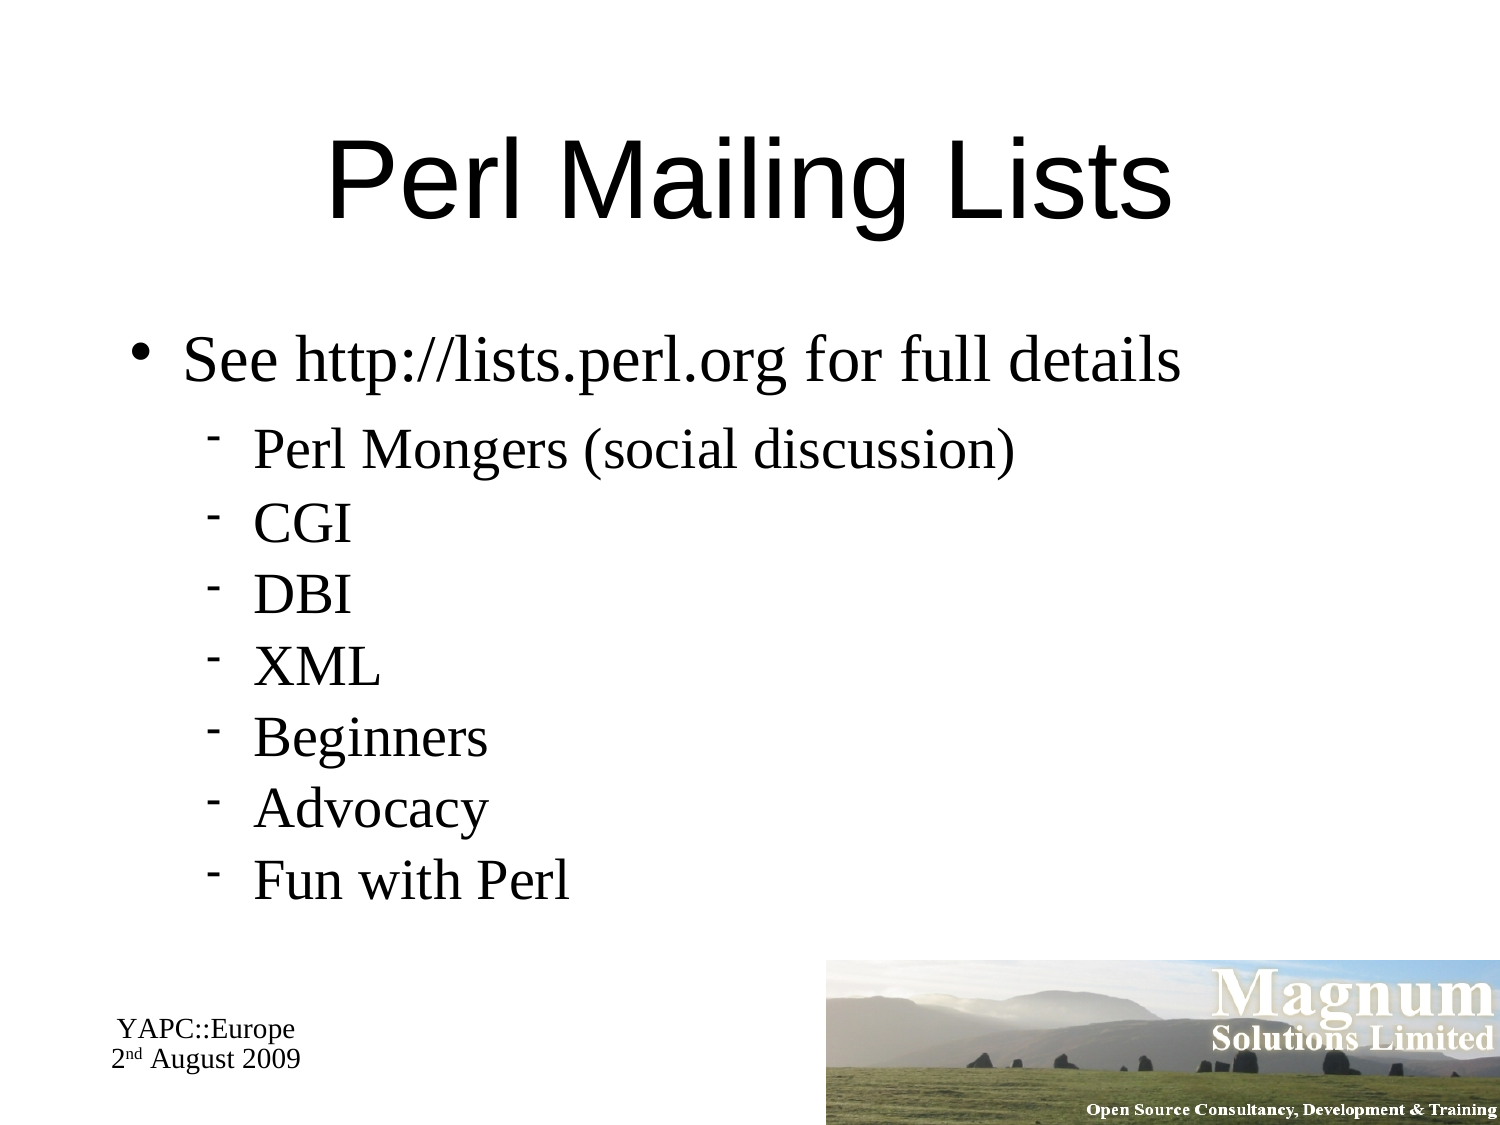

# Perl Mailing Lists
See http://lists.perl.org for full details
Perl Mongers (social discussion)‏
CGI
DBI
XML
Beginners
Advocacy
Fun with Perl
154